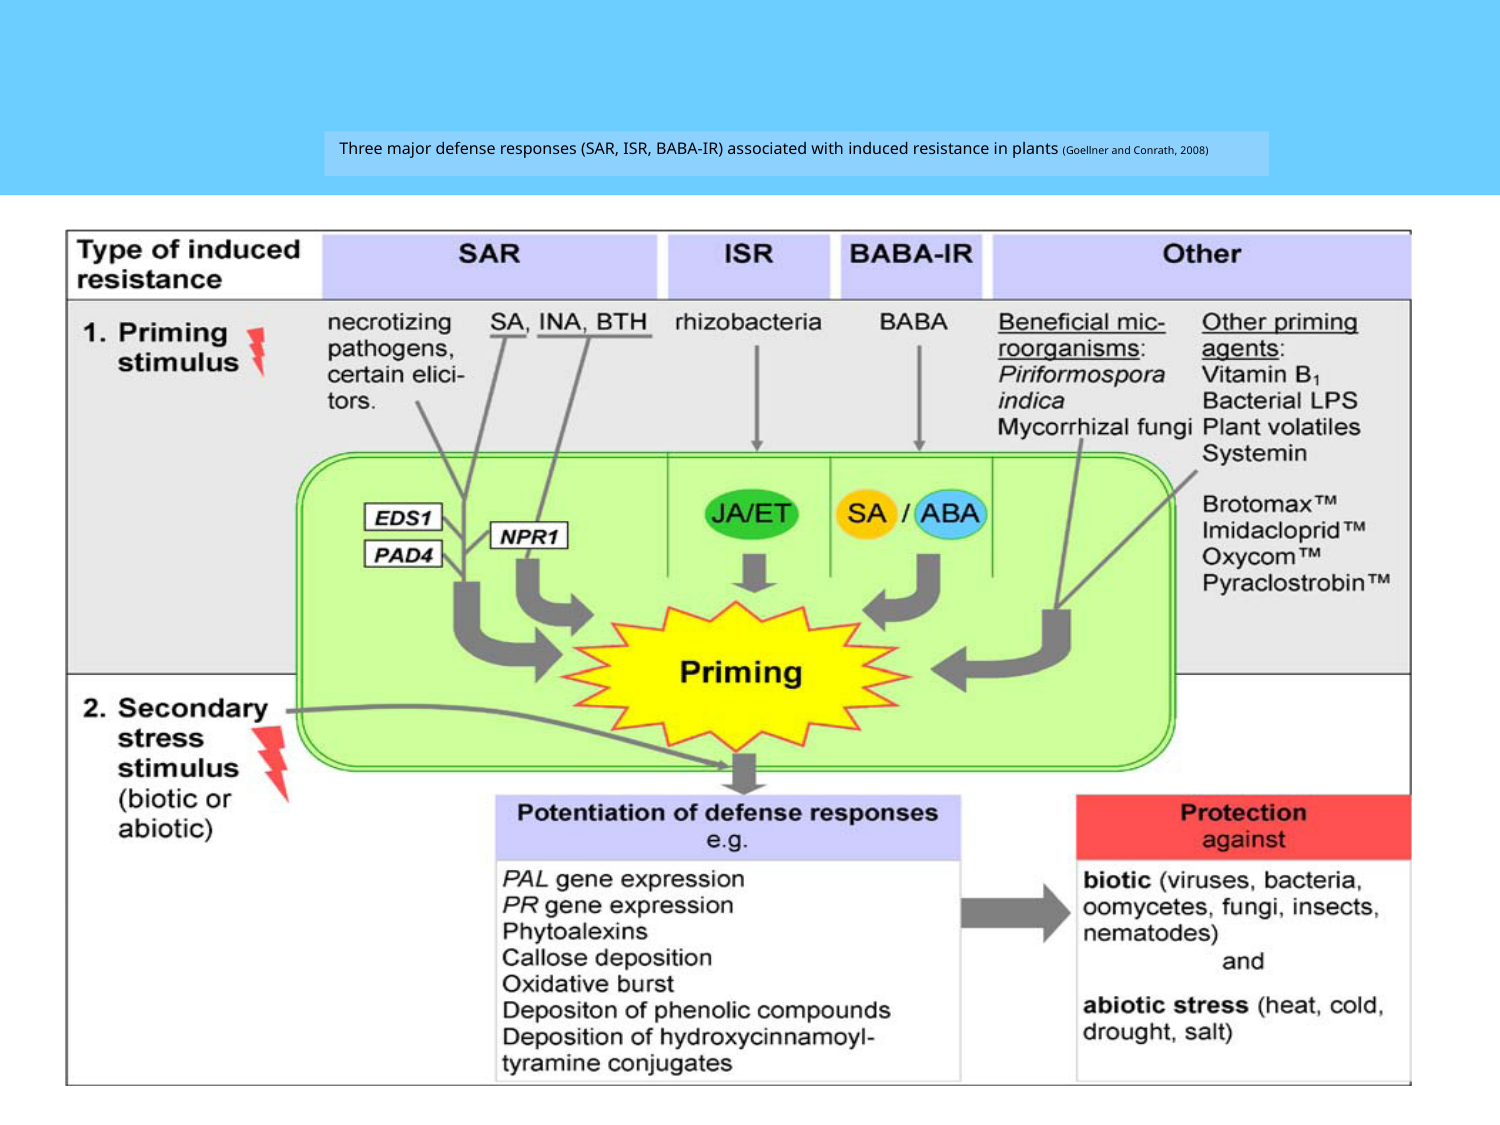

# Three major defense responses (SAR, ISR, BABA-IR) associated with induced resistance in plants (Goellner and Conrath, 2008)